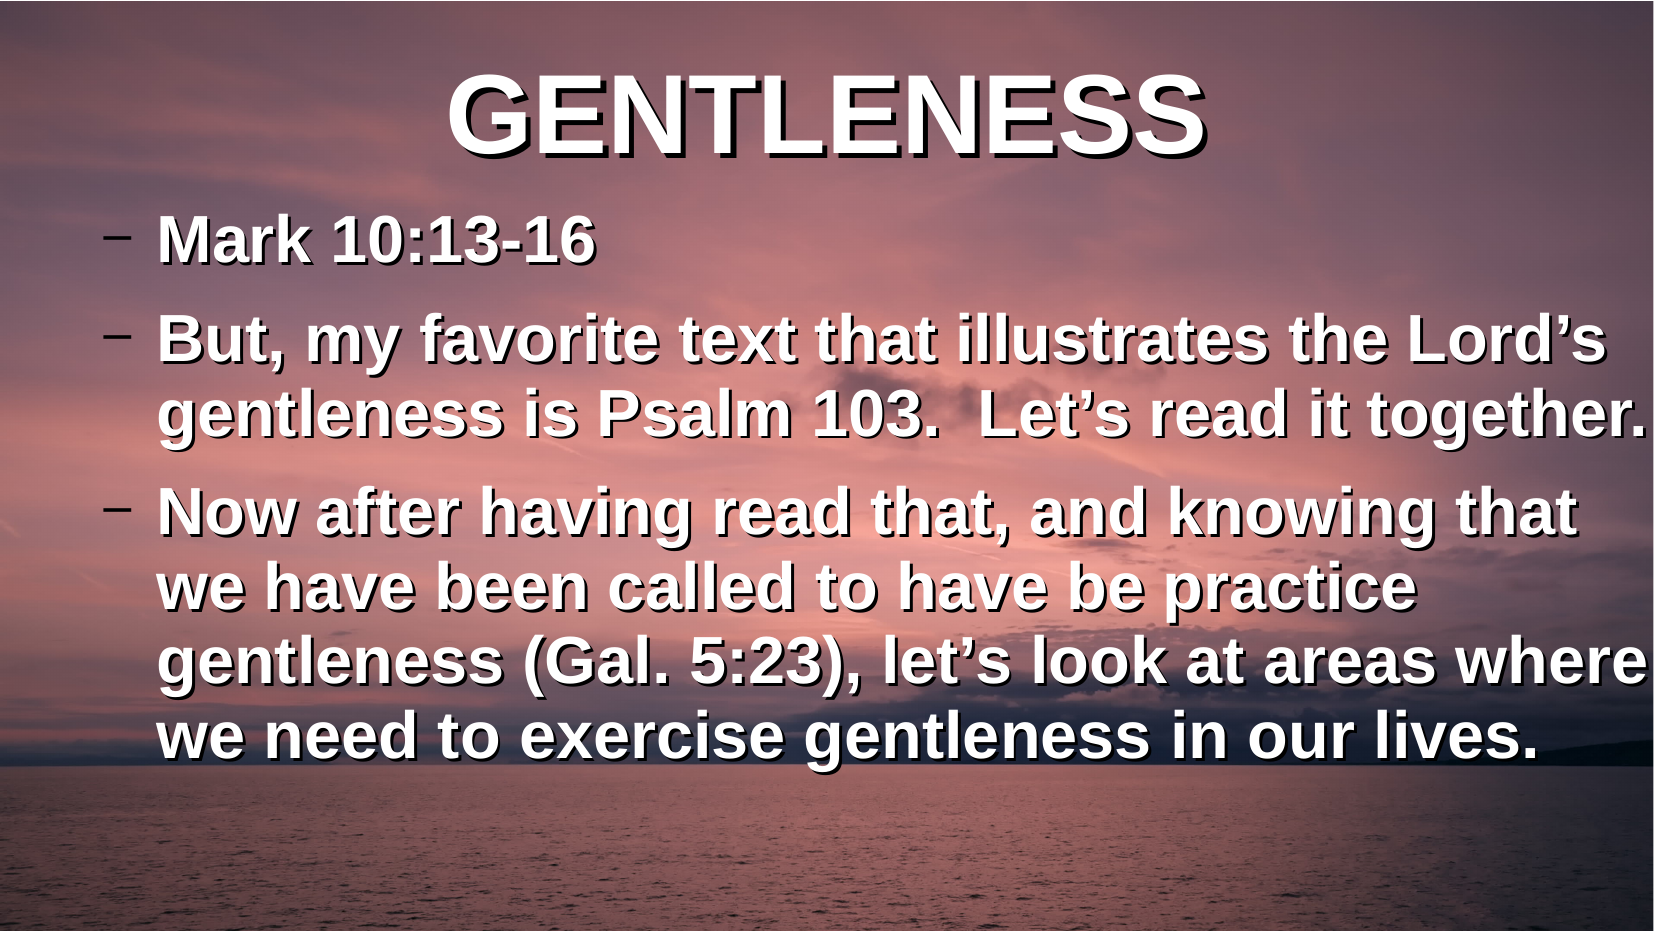

# GENTLENESS
Mark 10:13-16
But, my favorite text that illustrates the Lord’s gentleness is Psalm 103. Let’s read it together.
Now after having read that, and knowing that we have been called to have be practice gentleness (Gal. 5:23), let’s look at areas where we need to exercise gentleness in our lives.